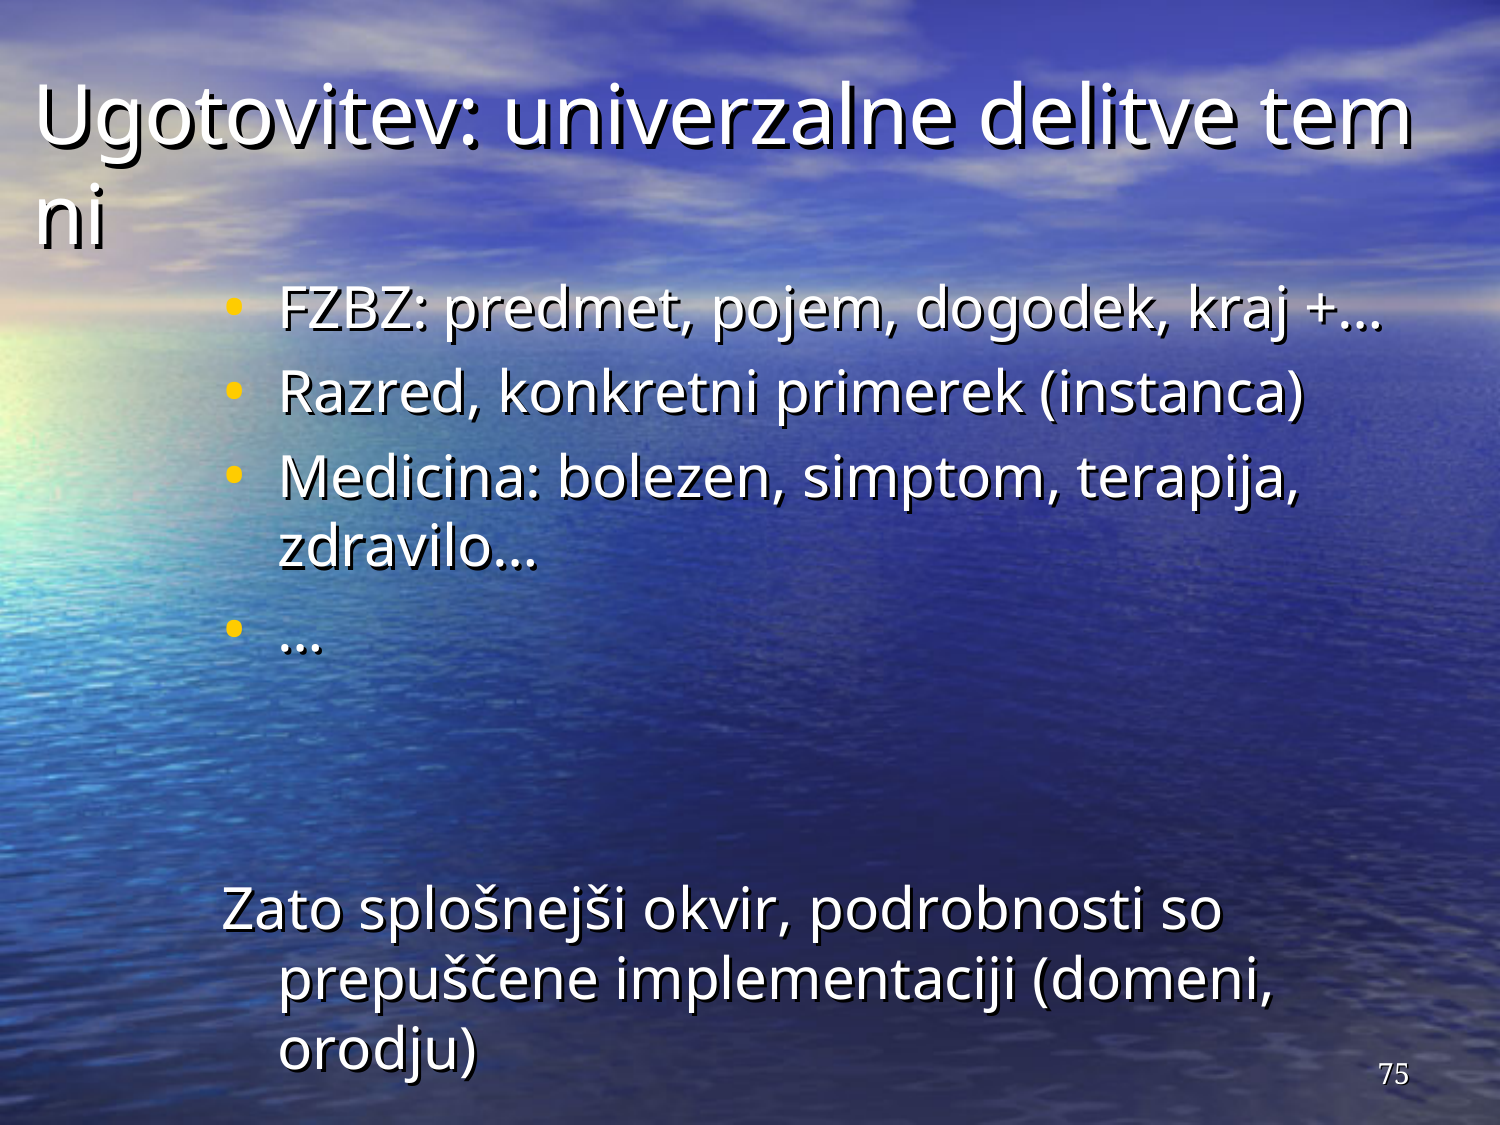

# Ugotovitev: univerzalne delitve tem ni
FZBZ: predmet, pojem, dogodek, kraj +…
Razred, konkretni primerek (instanca)
Medicina: bolezen, simptom, terapija, zdravilo…
…
Zato splošnejši okvir, podrobnosti so prepuščene implementaciji (domeni, orodju)